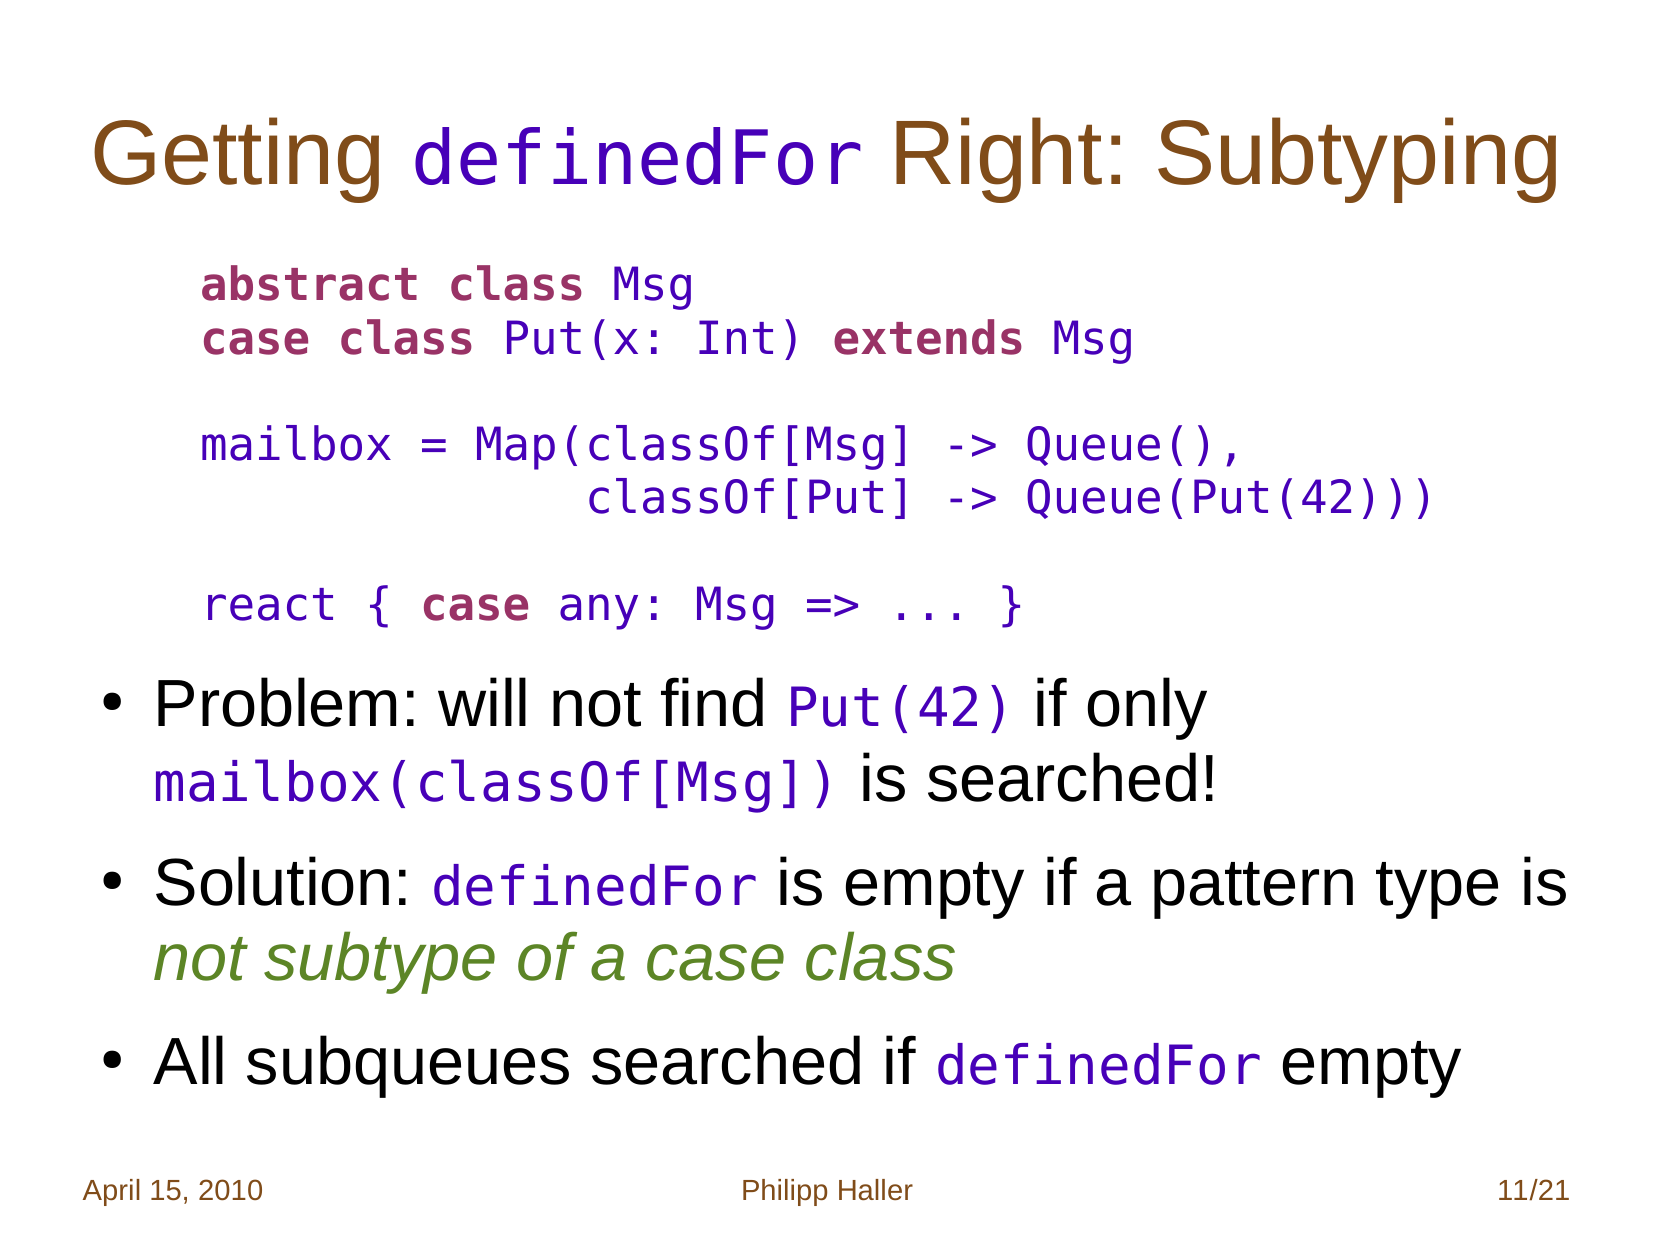

# Getting definedFor Right: Subtyping
Problem: will not find Put(42) if only mailbox(classOf[Msg]) is searched!
Solution: definedFor is empty if a pattern type is not subtype of a case class
All subqueues searched if definedFor empty
abstract class Msg
case class Put(x: Int) extends Msg
mailbox = Map(classOf[Msg] -> Queue(),
 classOf[Put] -> Queue(Put(42)))
react { case any: Msg => ... }
April 15, 2010
Translucent Functions
11